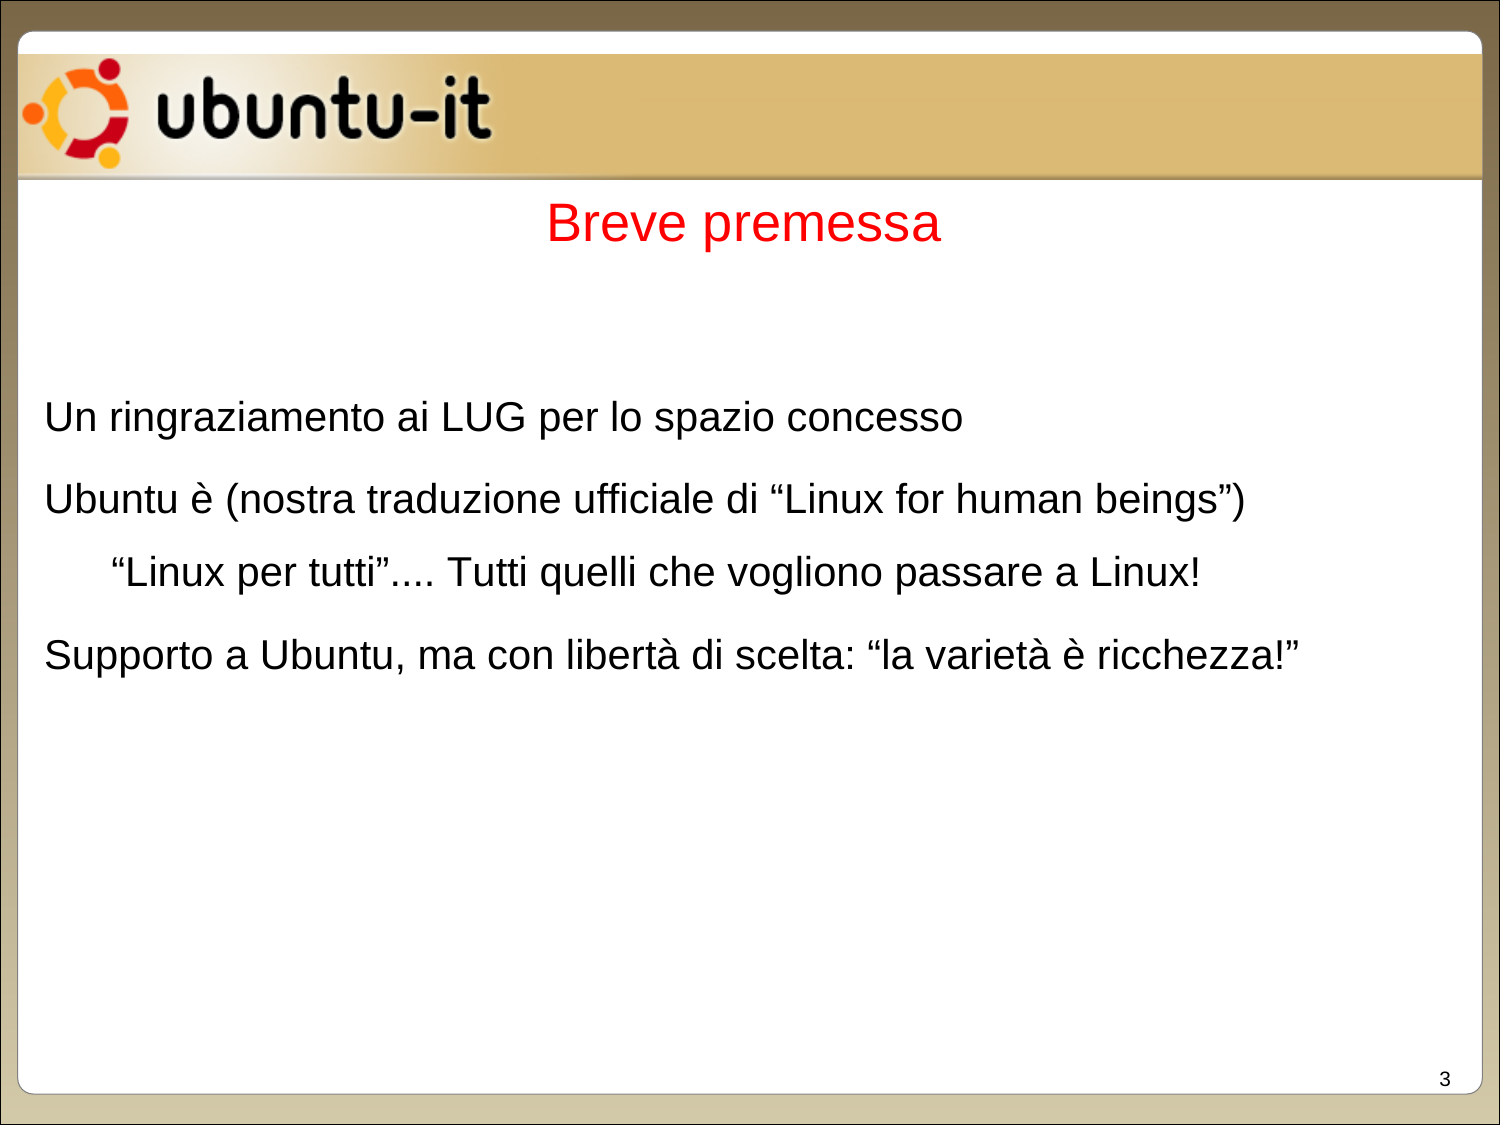

# Breve premessa
Un ringraziamento ai LUG per lo spazio concesso
Ubuntu è (nostra traduzione ufficiale di “Linux for human beings”)
 “Linux per tutti”.... Tutti quelli che vogliono passare a Linux!
Supporto a Ubuntu, ma con libertà di scelta: “la varietà è ricchezza!”
3